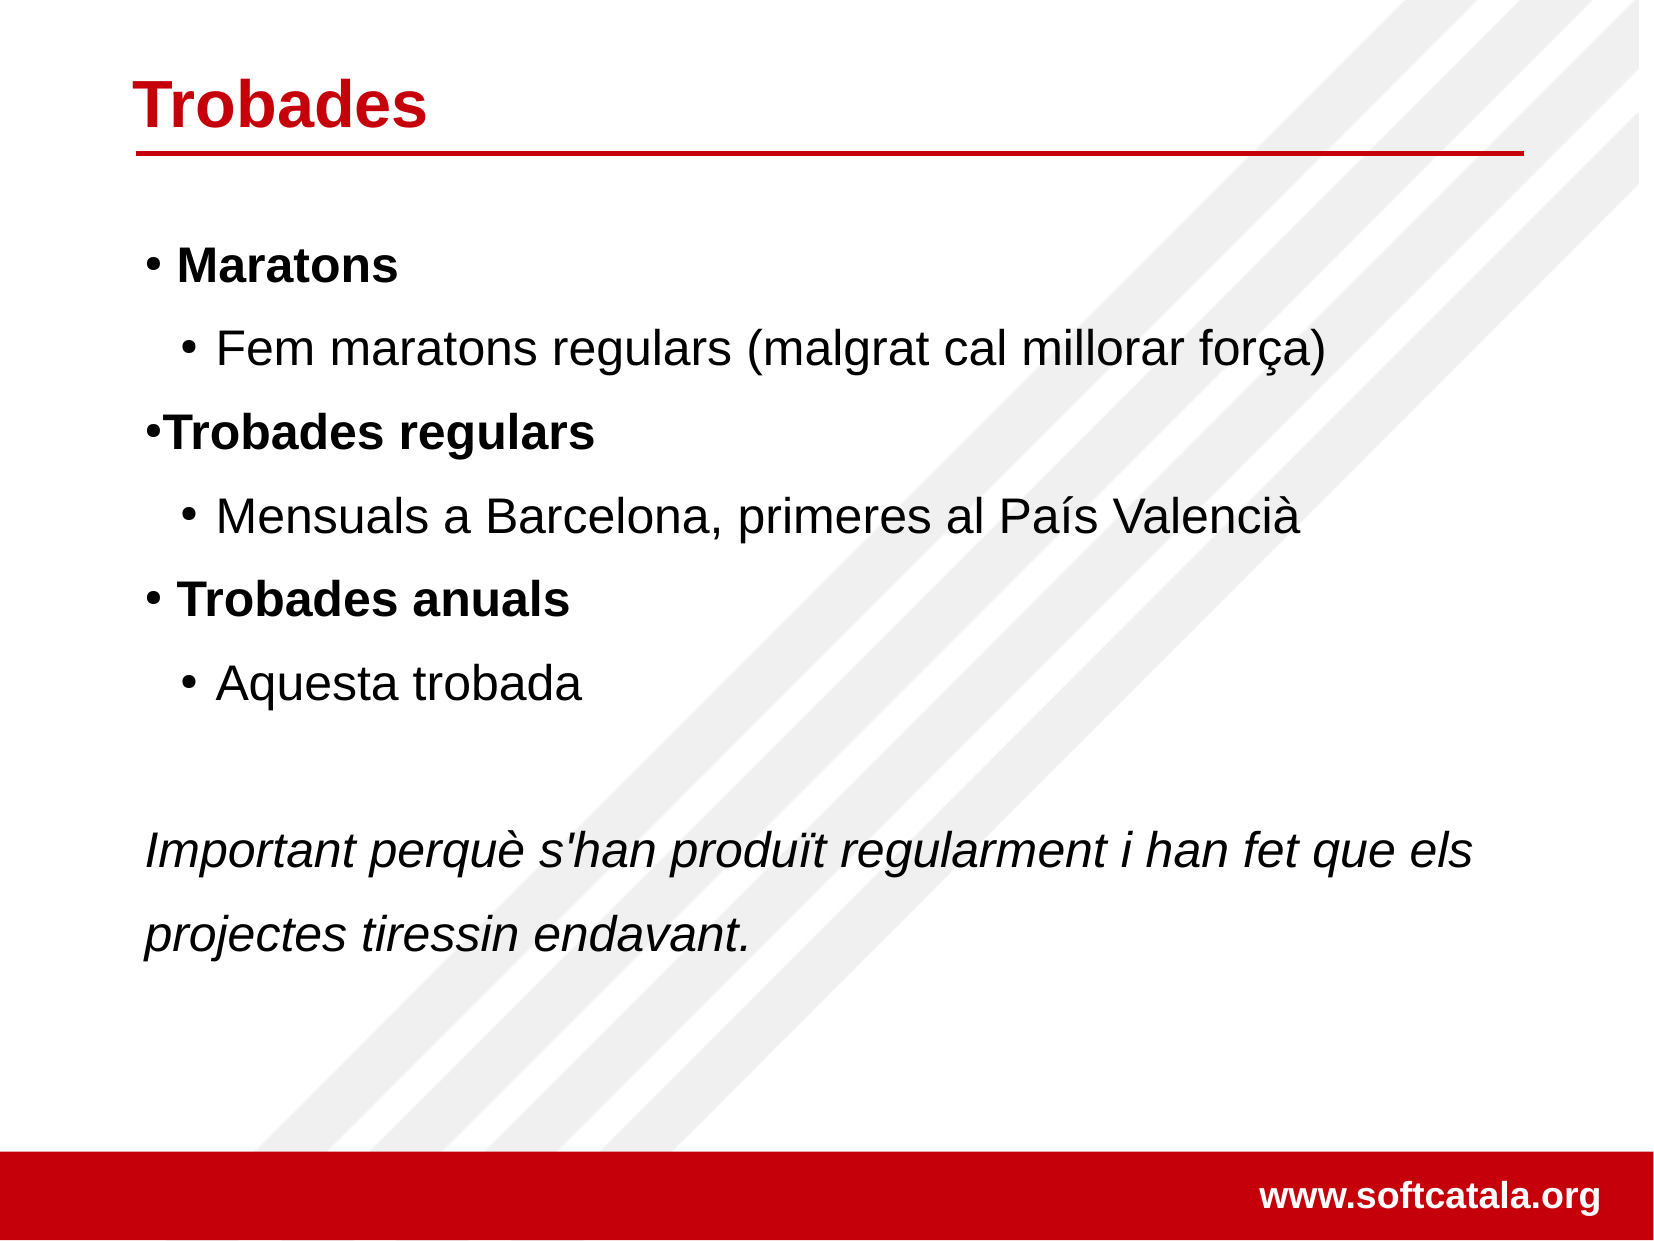

Trobades
 Maratons
Fem maratons regulars (malgrat cal millorar força)
Trobades regulars
Mensuals a Barcelona, primeres al País Valencià
 Trobades anuals
Aquesta trobada
Important perquè s'han produït regularment i han fet que els projectes tiressin endavant.
 www.softcatala.org